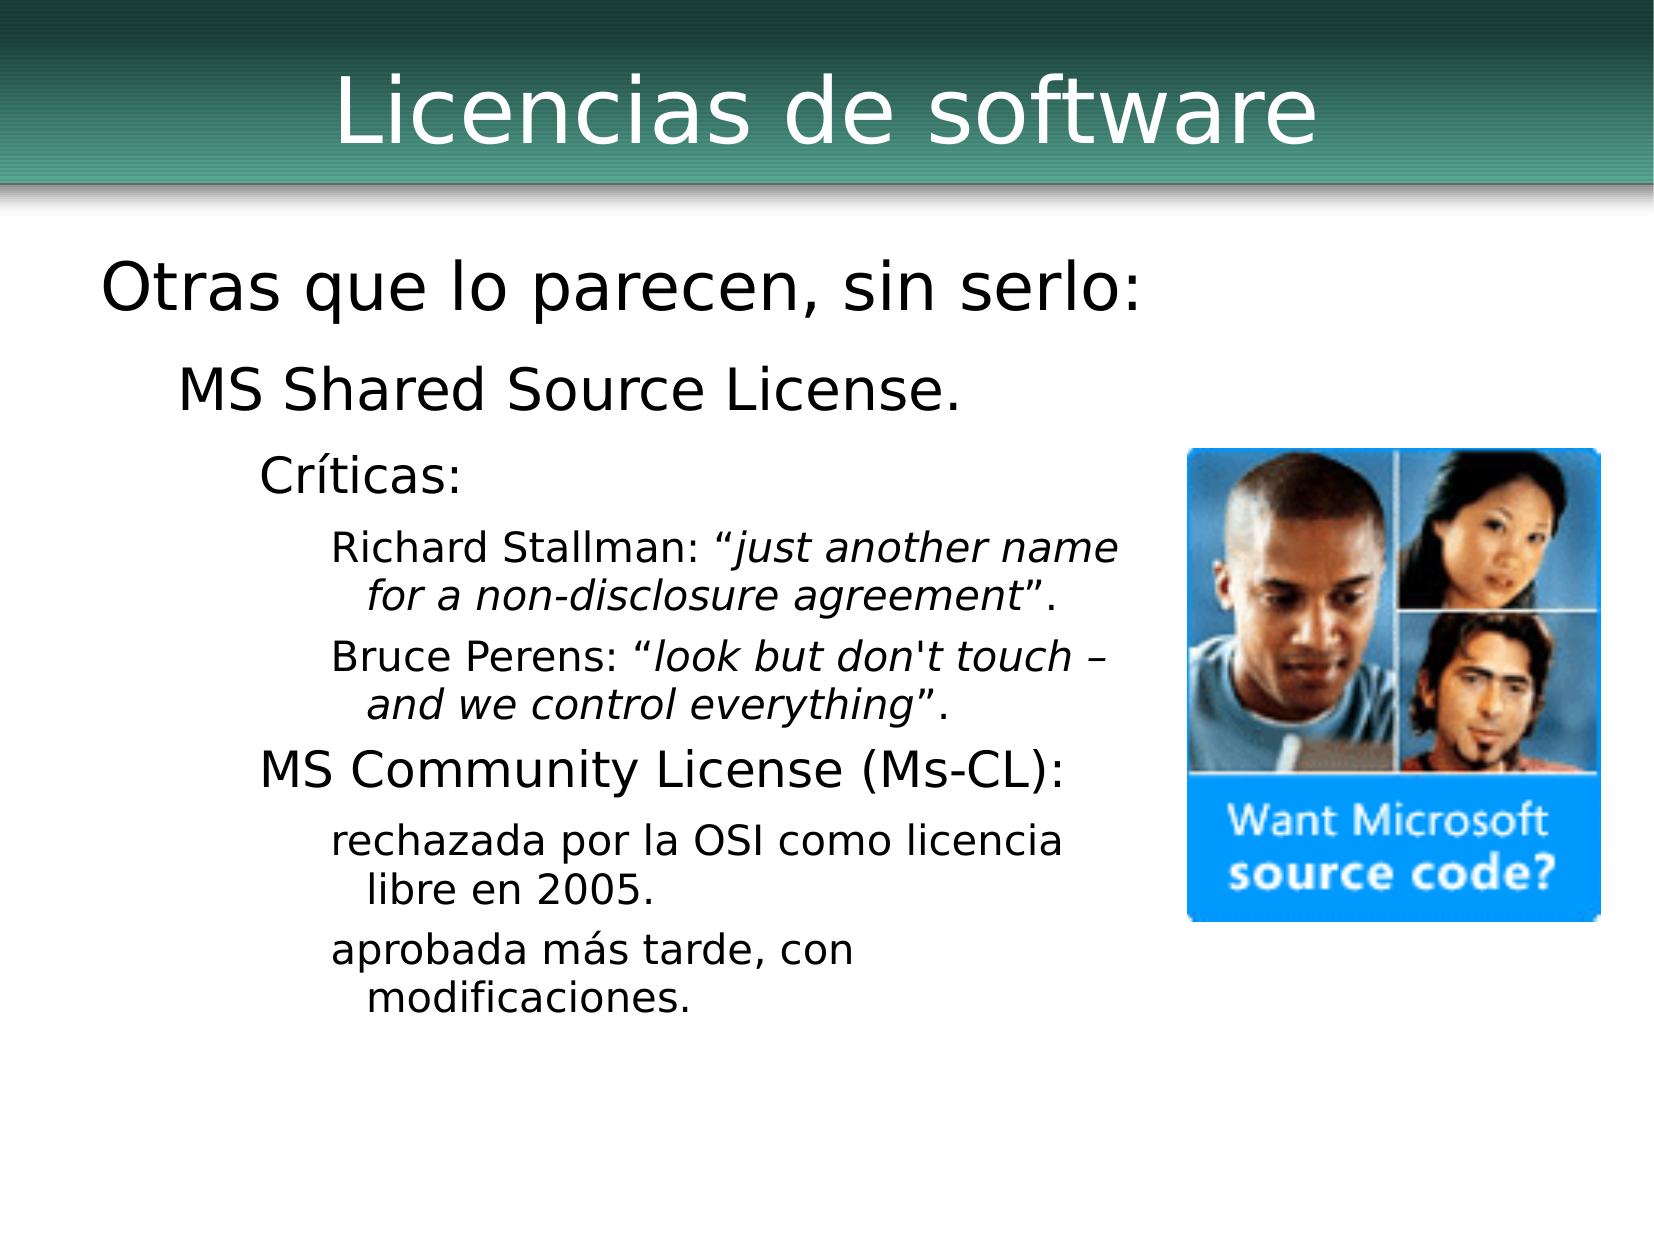

# Licencias de software
Otras que lo parecen, sin serlo:
MS Shared Source License.
Críticas:
Richard Stallman: “just another name for a non-disclosure agreement”.
Bruce Perens: “look but don't touch – and we control everything”.
MS Community License (Ms-CL):
rechazada por la OSI como licencia libre en 2005.
aprobada más tarde, con modificaciones.